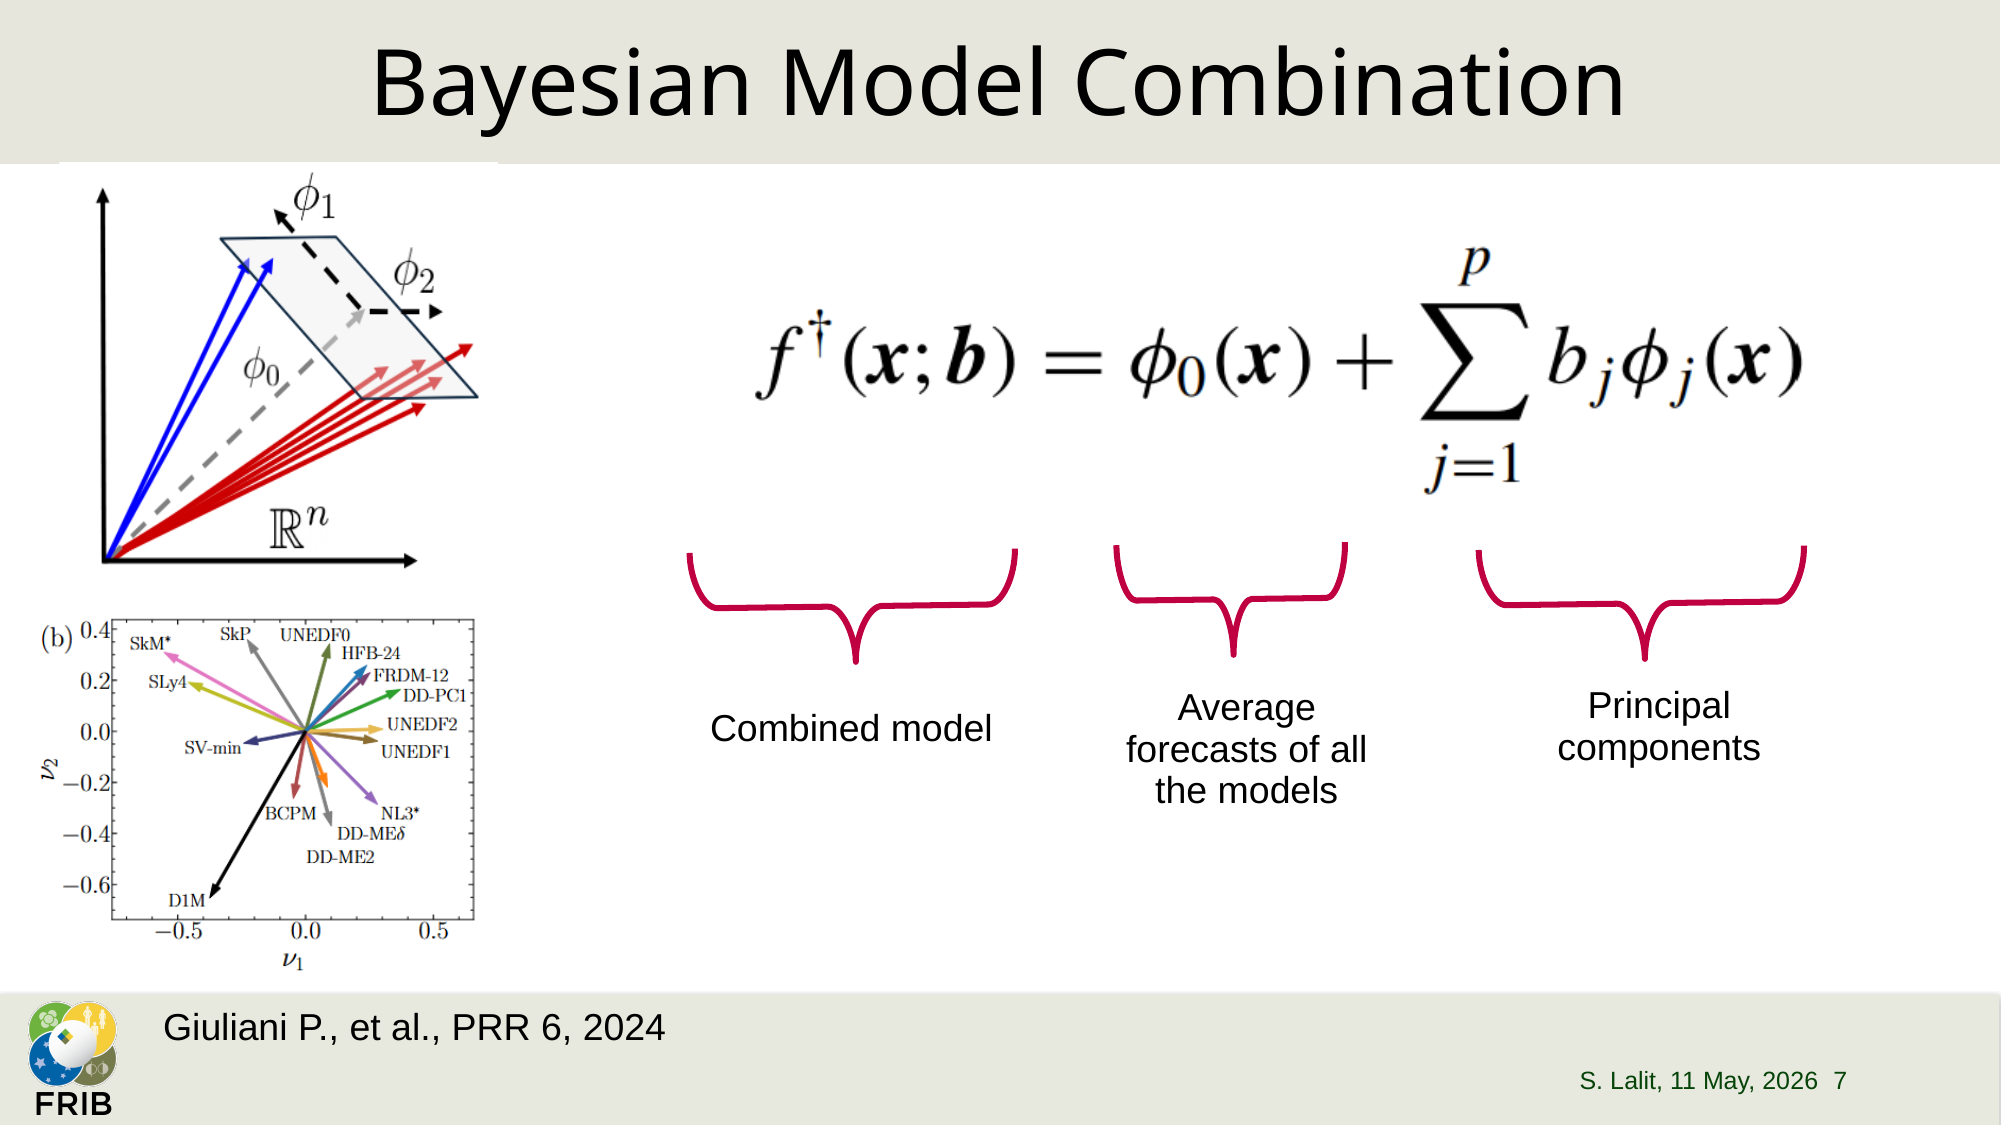

Bayesian Model Combination
Average forecasts of all the models
Principal components
Combined model
Giuliani P., et al., PRR 6, 2024
S. Lalit, 11 May, 2026
7